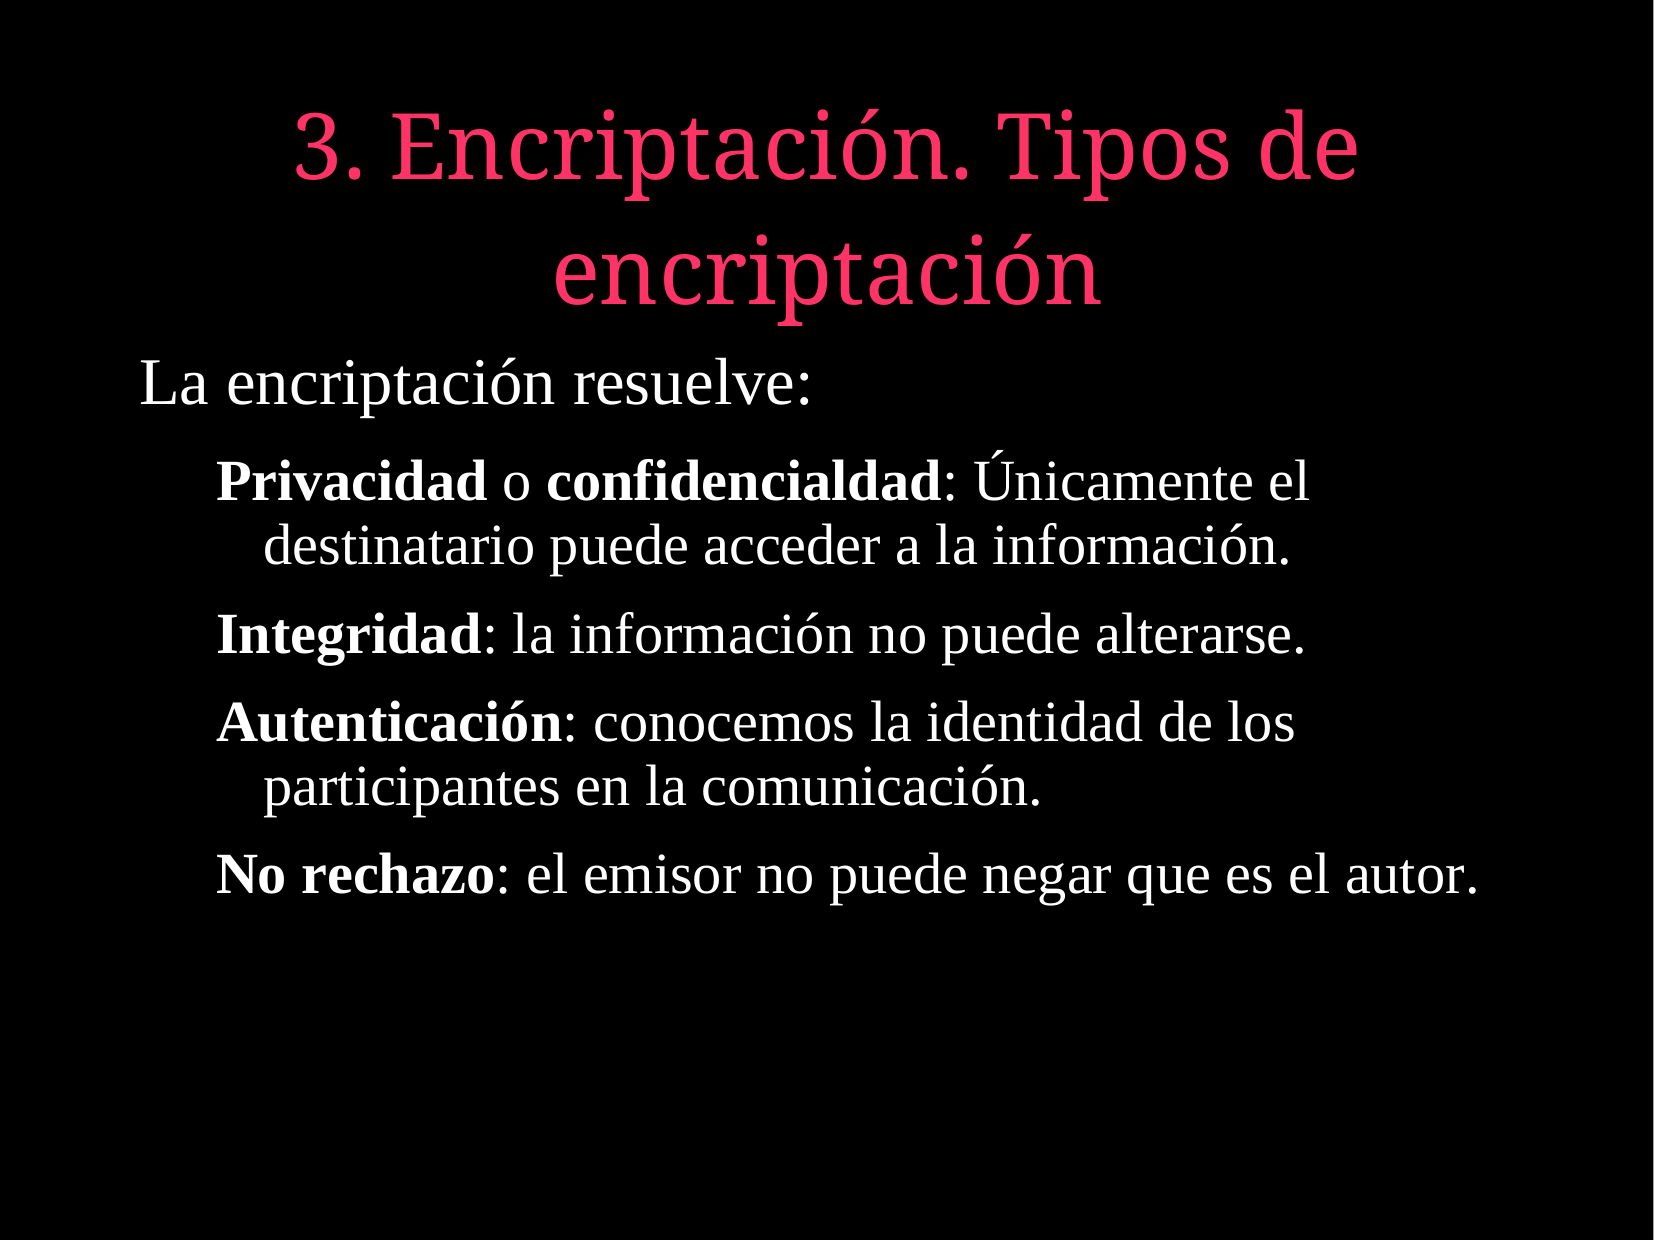

# 3. Encriptación. Tipos de encriptación
La encriptación resuelve:
Privacidad o confidencialdad: Únicamente el destinatario puede acceder a la información.
Integridad: la información no puede alterarse.
Autenticación: conocemos la identidad de los participantes en la comunicación.
No rechazo: el emisor no puede negar que es el autor.